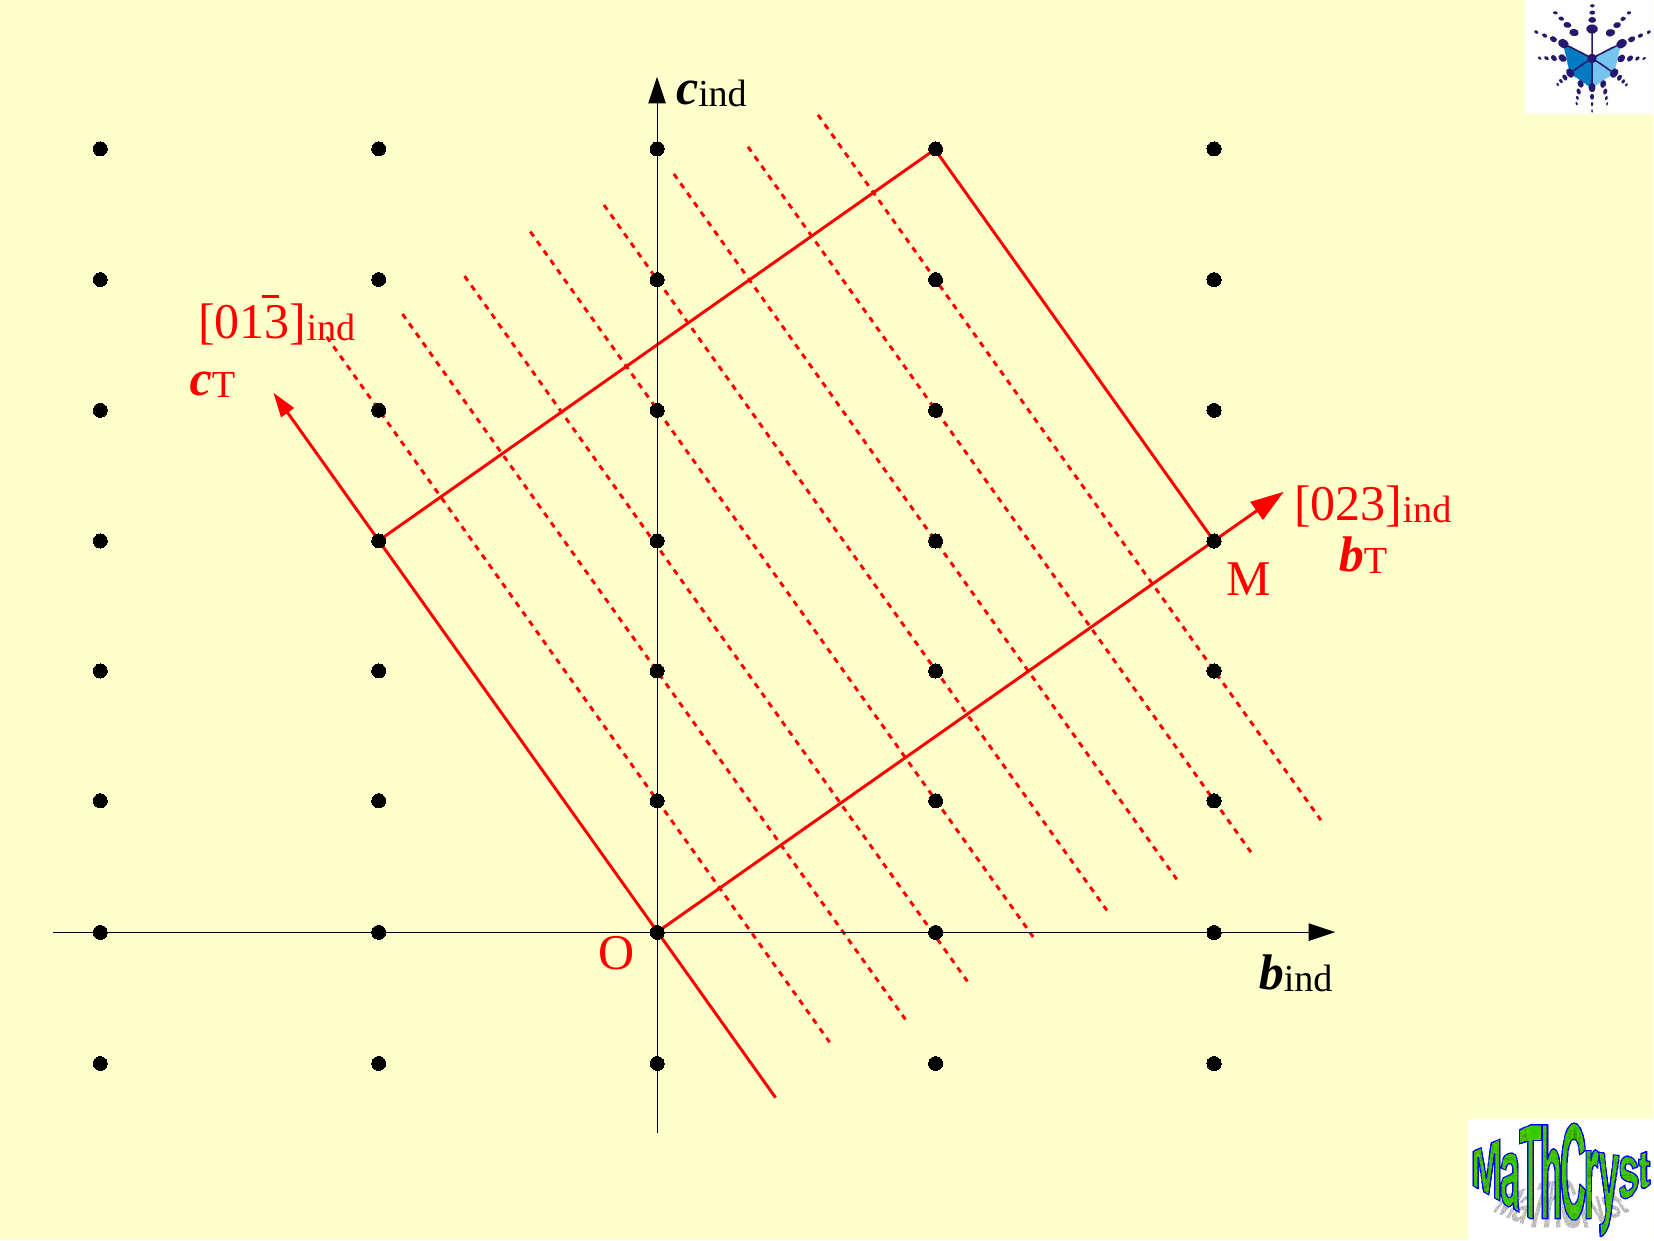

cind
[013]ind
cT
[023]ind
bT
M
O
bind
cind
cind
[013]ind
[013]ind
cT
cT
[023]ind
[023]ind
bT
bT
M
M
O
O
bind
bind